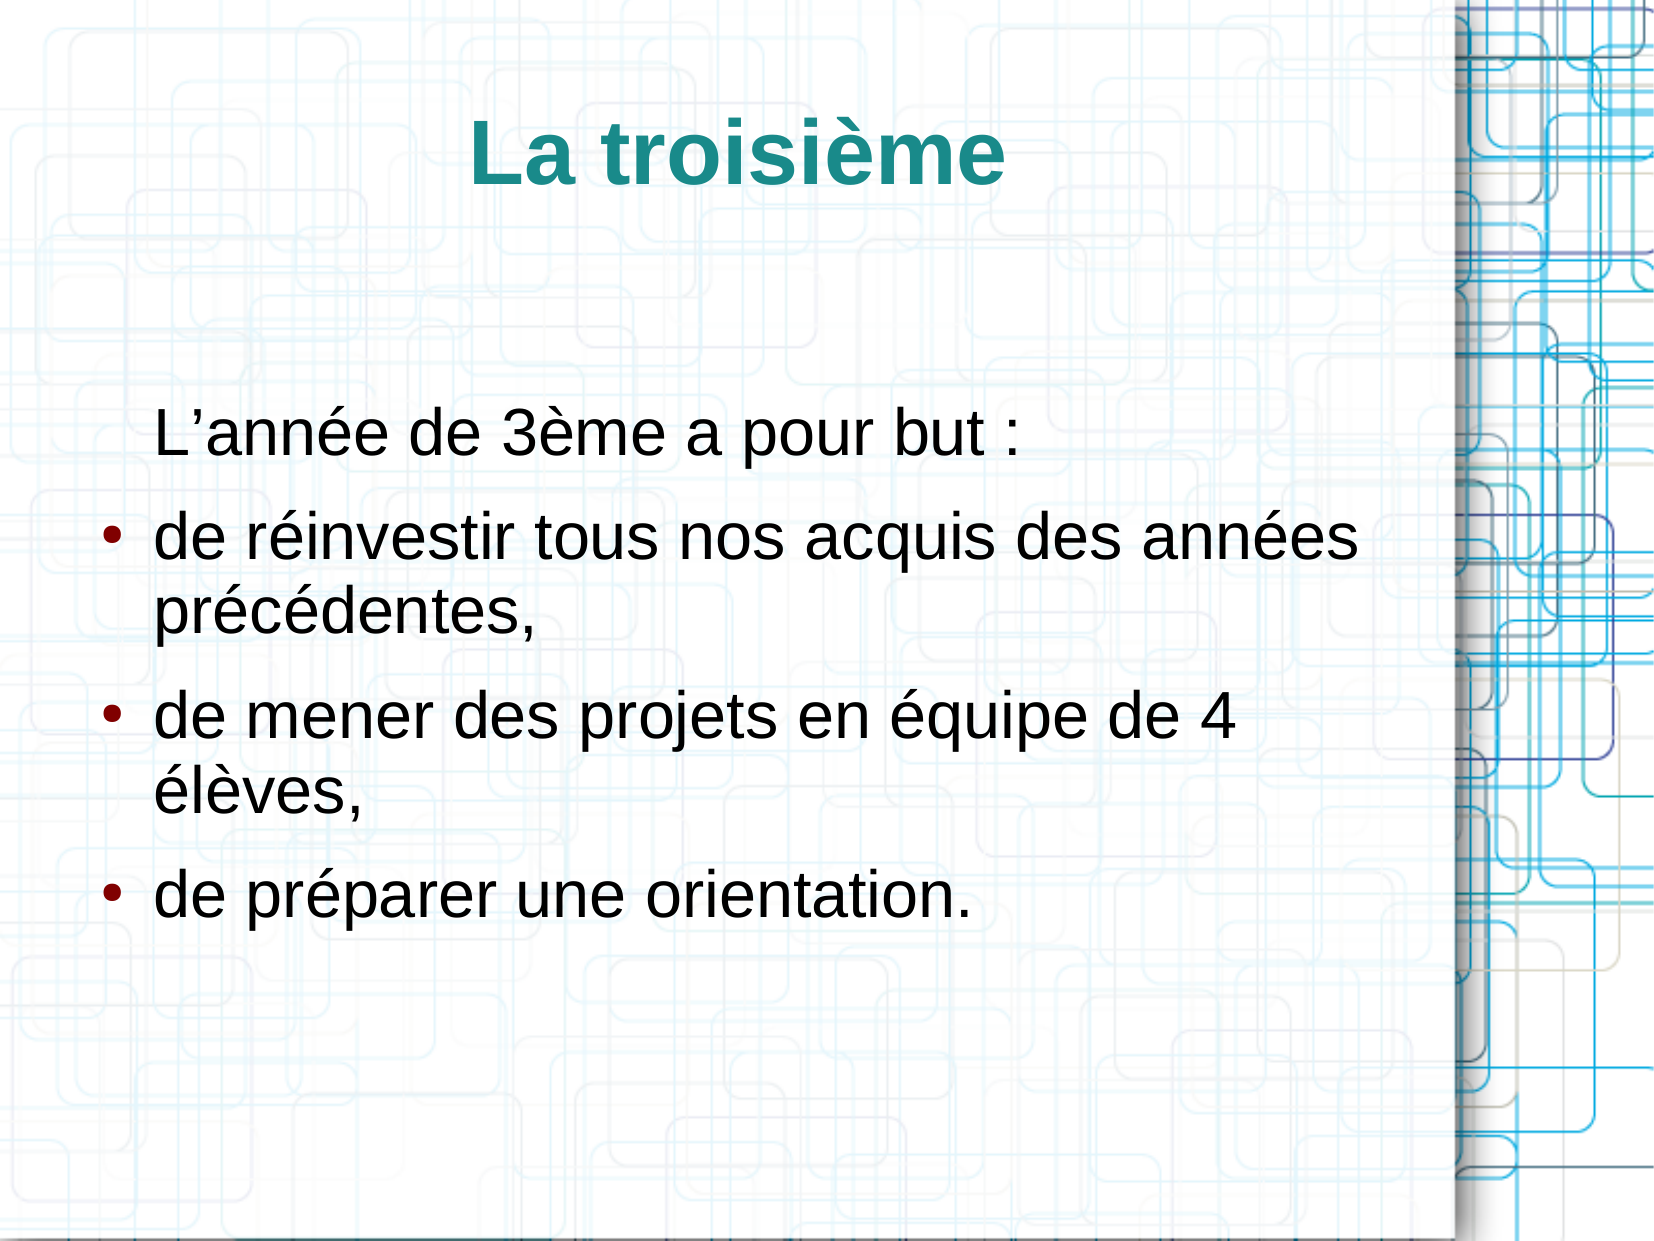

# La troisième
L’année de 3ème a pour but :
de réinvestir tous nos acquis des années précédentes,
de mener des projets en équipe de 4 élèves,
de préparer une orientation.